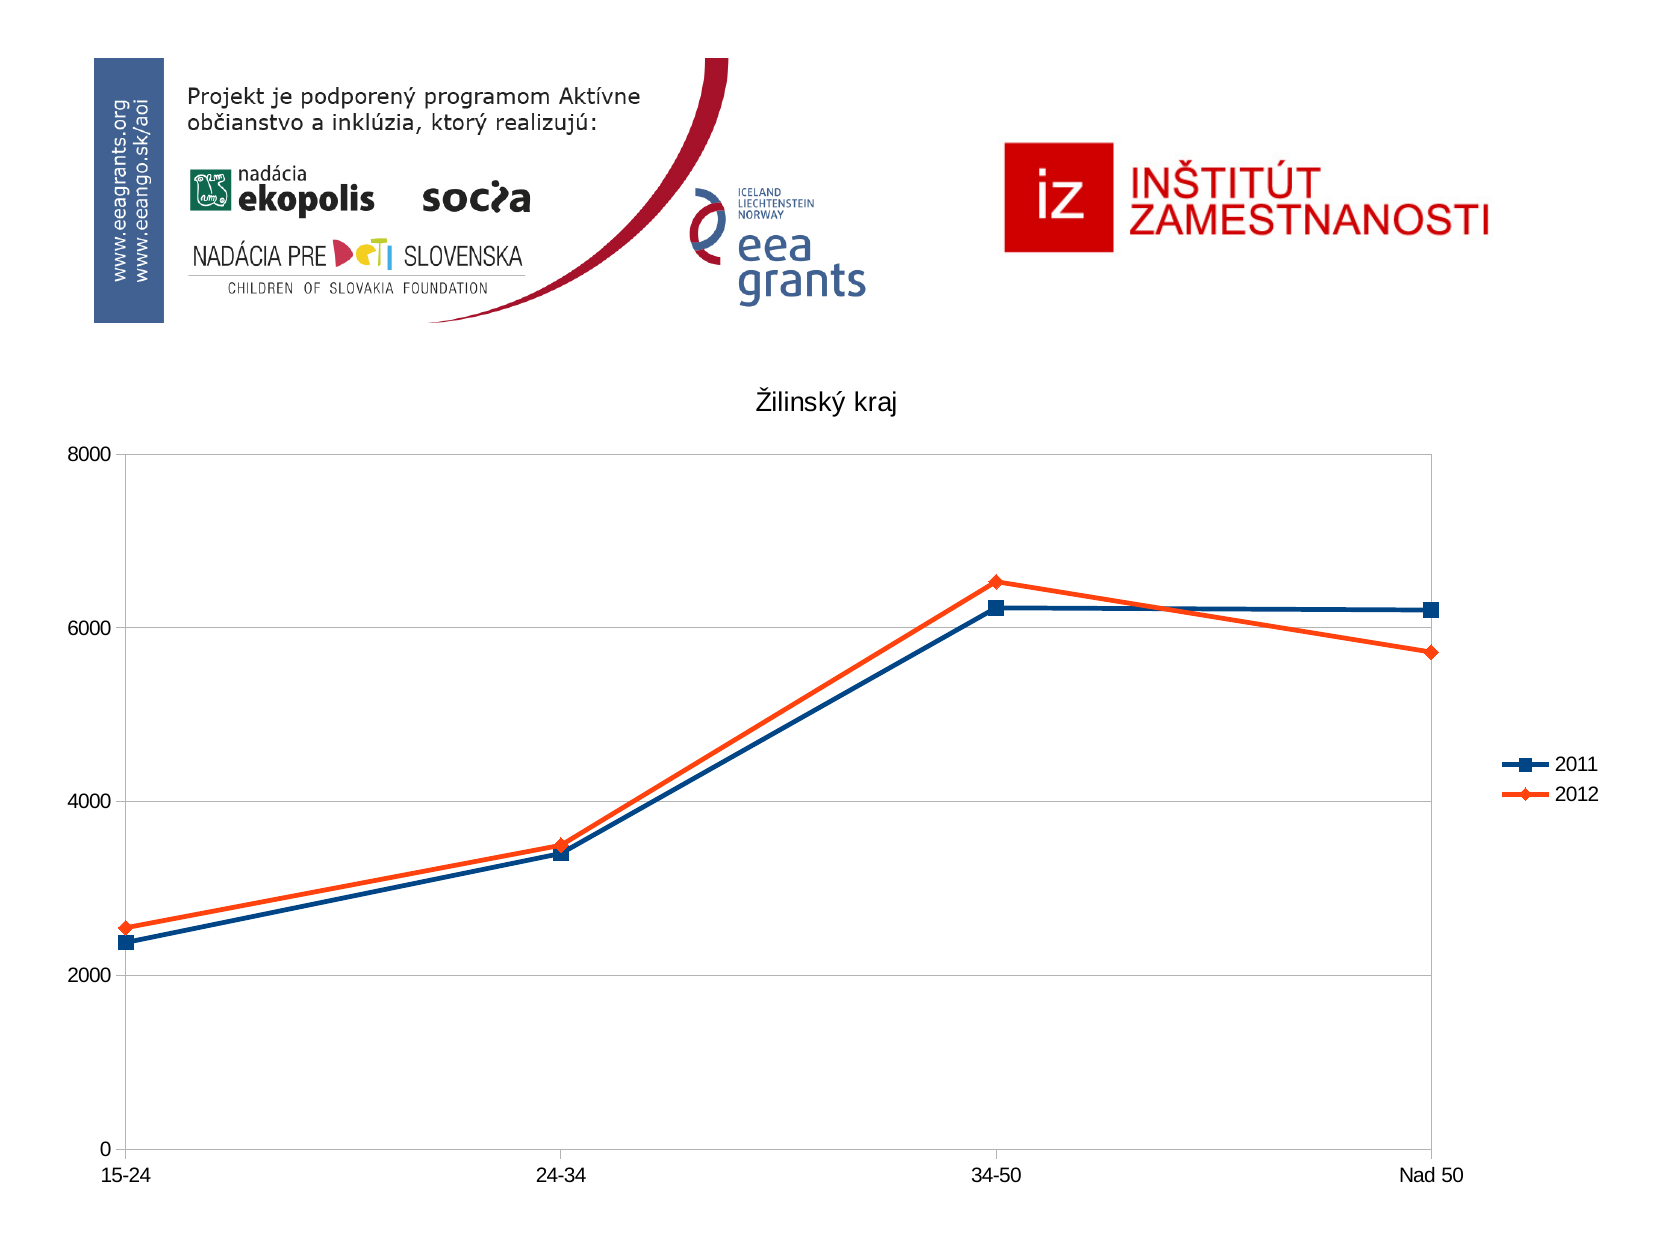

### Chart: Žilinský kraj
| Category | 2011 | 2012 |
|---|---|---|
| 15-24 | 2380.0 | 2550.0 |
| 24-34 | 3405.0 | 3499.0 |
| 34-50 | 6231.0 | 6533.0 |
| Nad 50 | 6206.0 | 5722.0 |